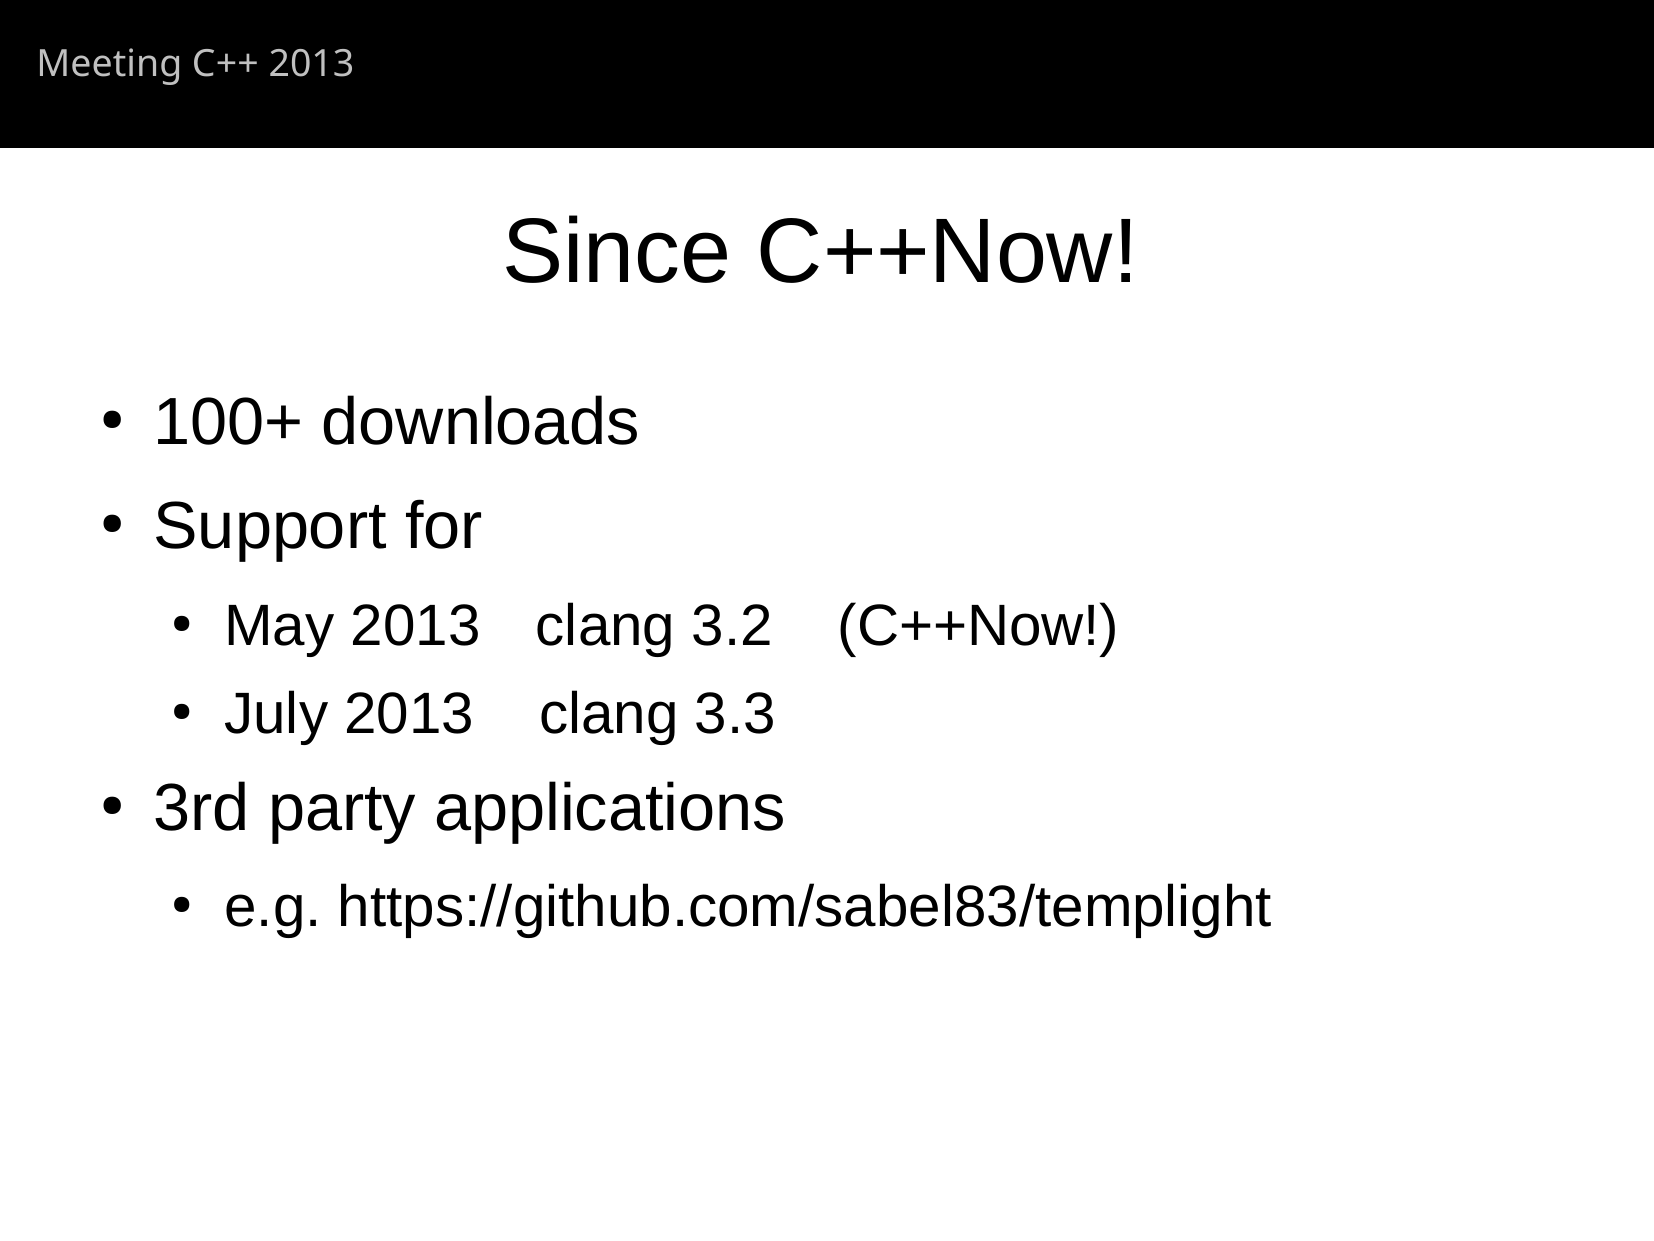

# Since C++Now!
100+ downloads
Support for
May 2013	 clang 3.2 (C++Now!)
July 2013 clang 3.3
3rd party applications
e.g. https://github.com/sabel83/templight